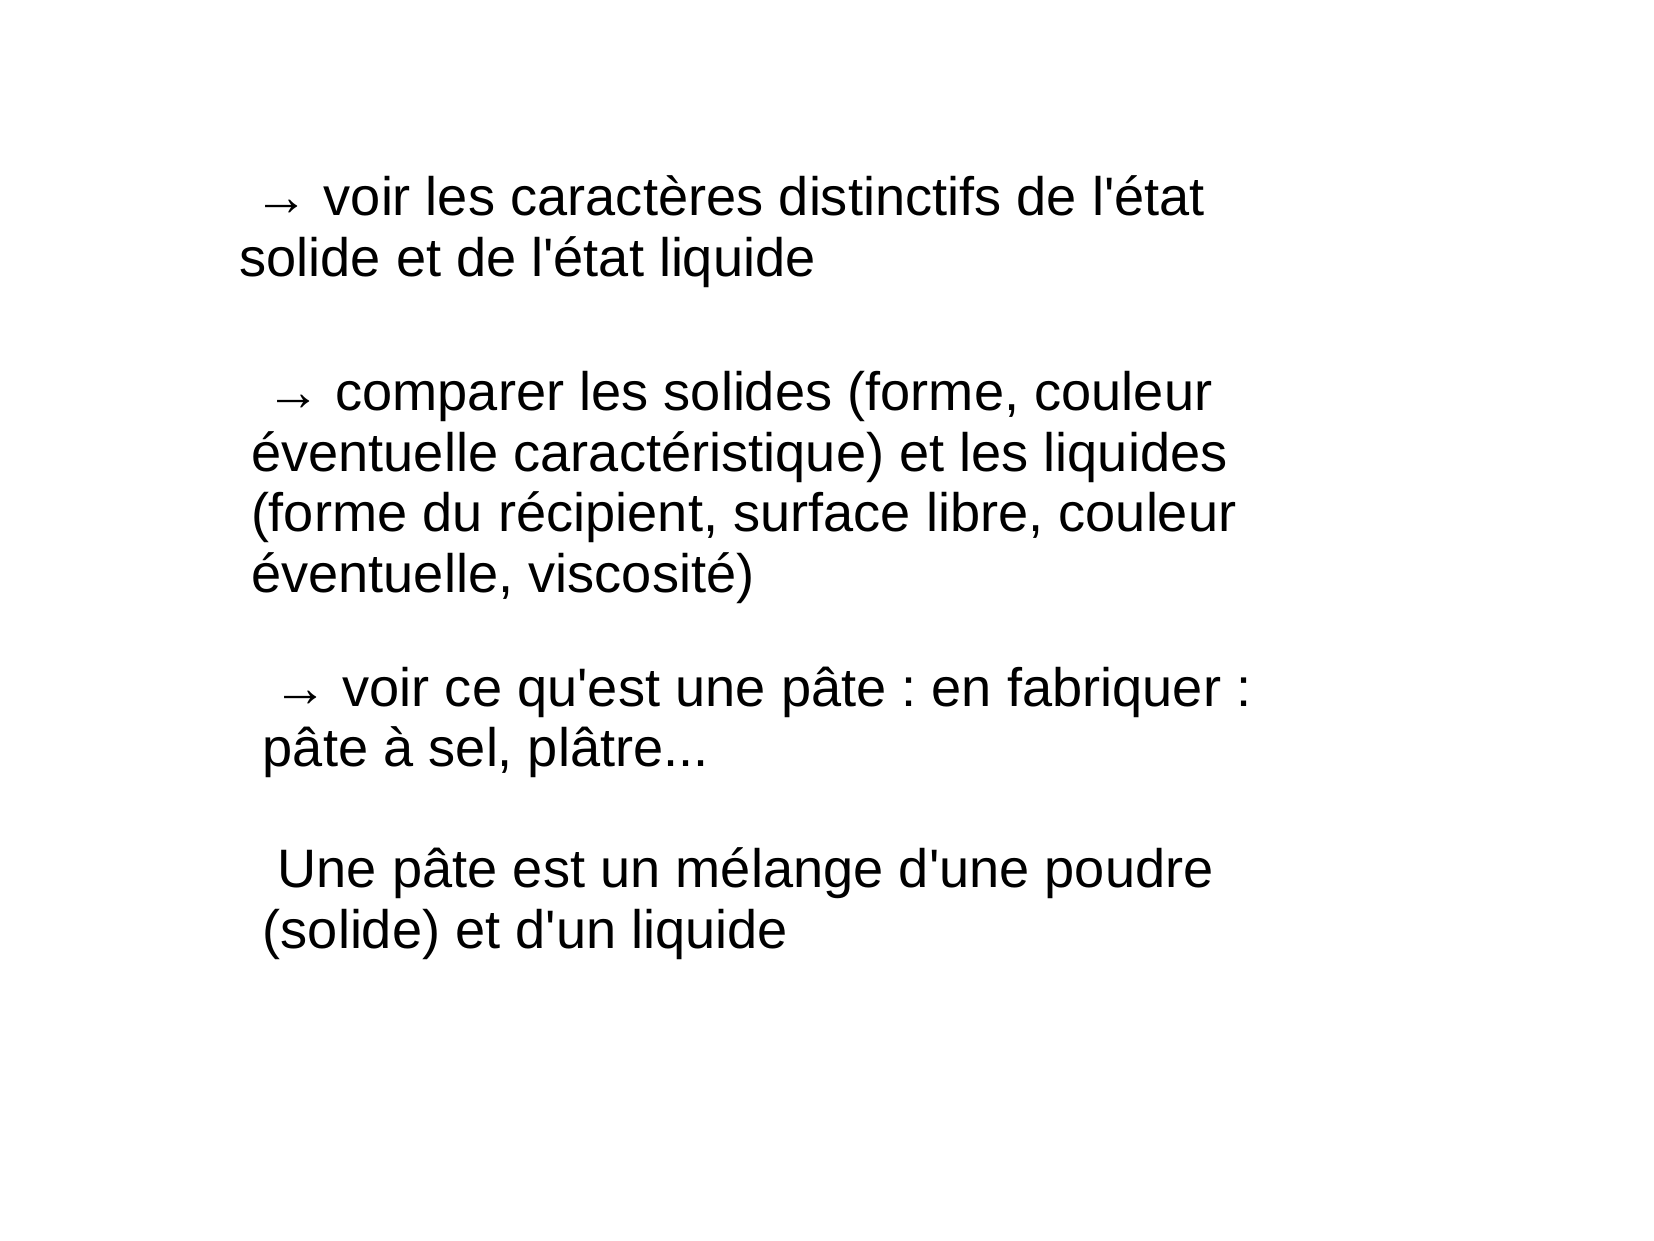

→ voir les caractères distinctifs de l'état solide et de l'état liquide
 → comparer les solides (forme, couleur éventuelle caractéristique) et les liquides (forme du récipient, surface libre, couleur éventuelle, viscosité)
 → voir ce qu'est une pâte : en fabriquer : pâte à sel, plâtre...
 Une pâte est un mélange d'une poudre (solide) et d'un liquide